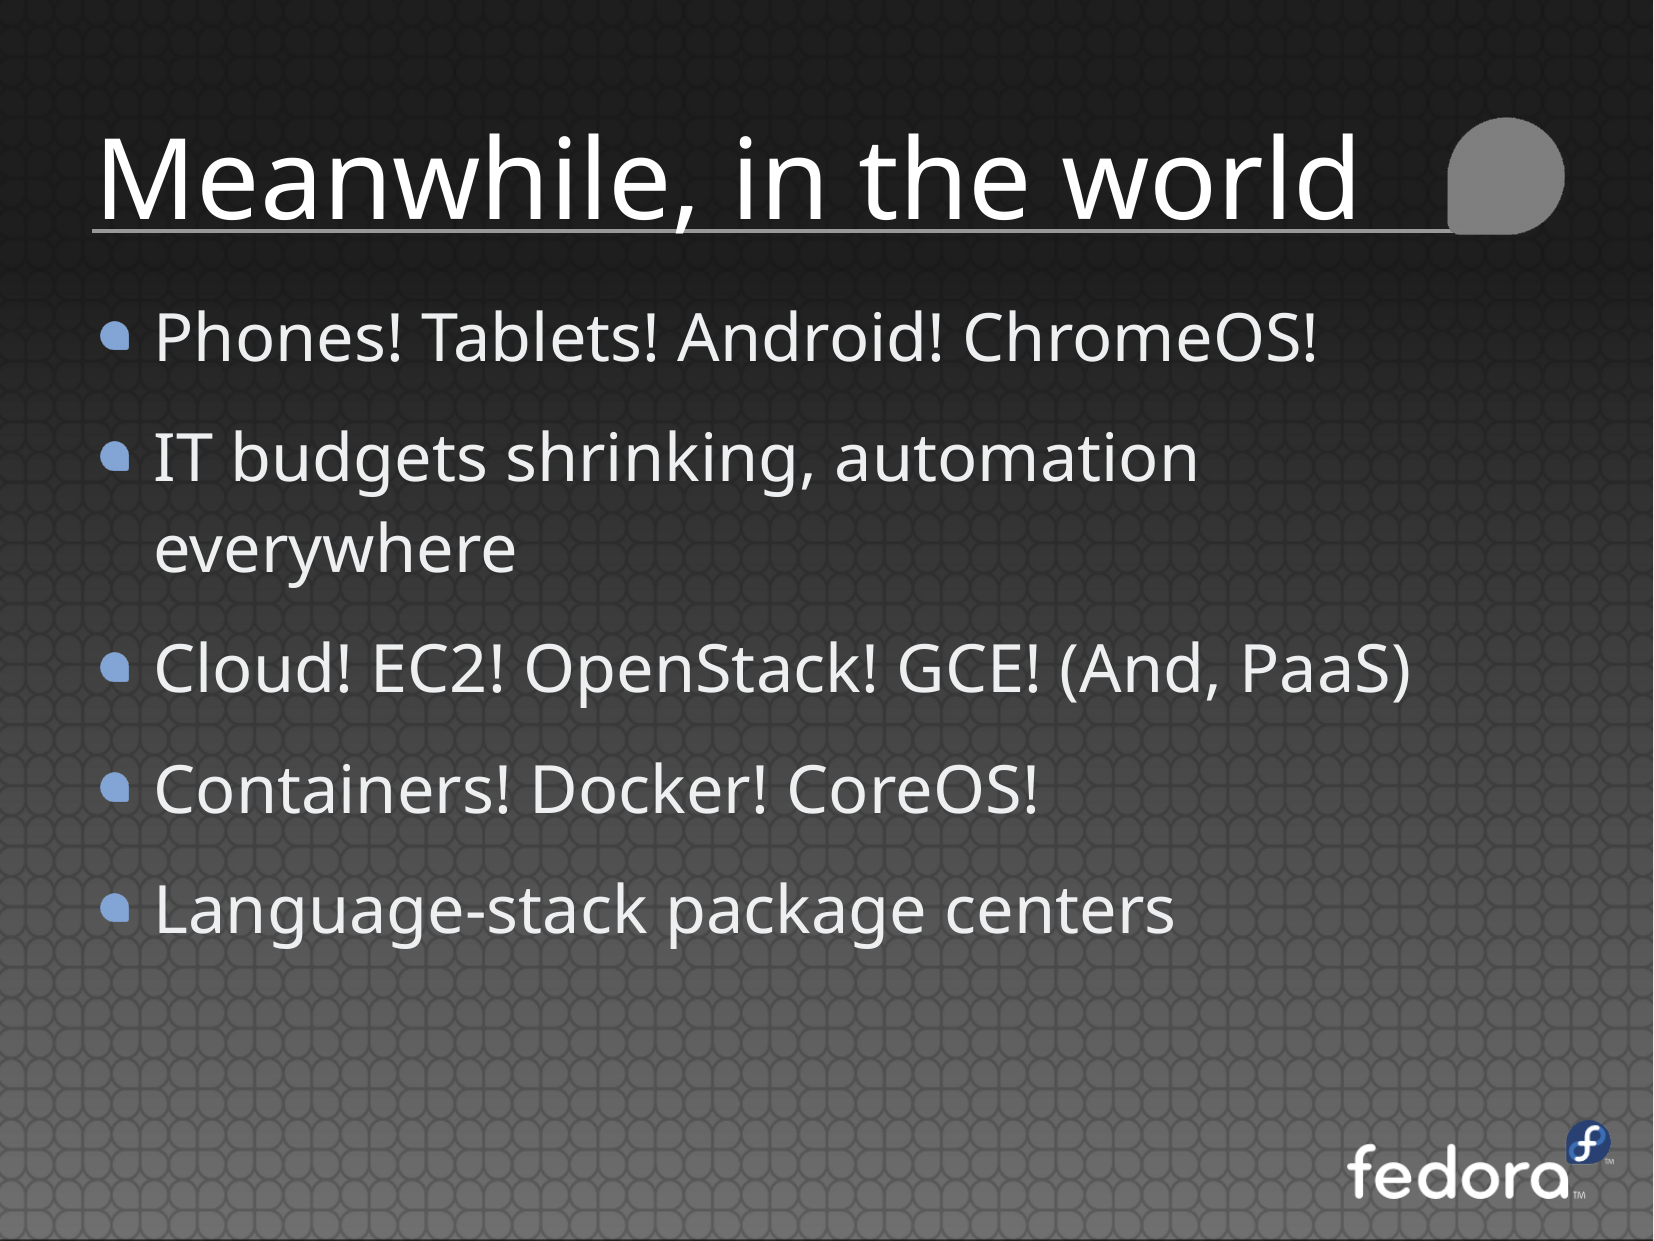

Meanwhile, in the world
# Phones! Tablets! Android! ChromeOS!
IT budgets shrinking, automation everywhere
Cloud! EC2! OpenStack! GCE! (And, PaaS)
Containers! Docker! CoreOS!
Language-stack package centers